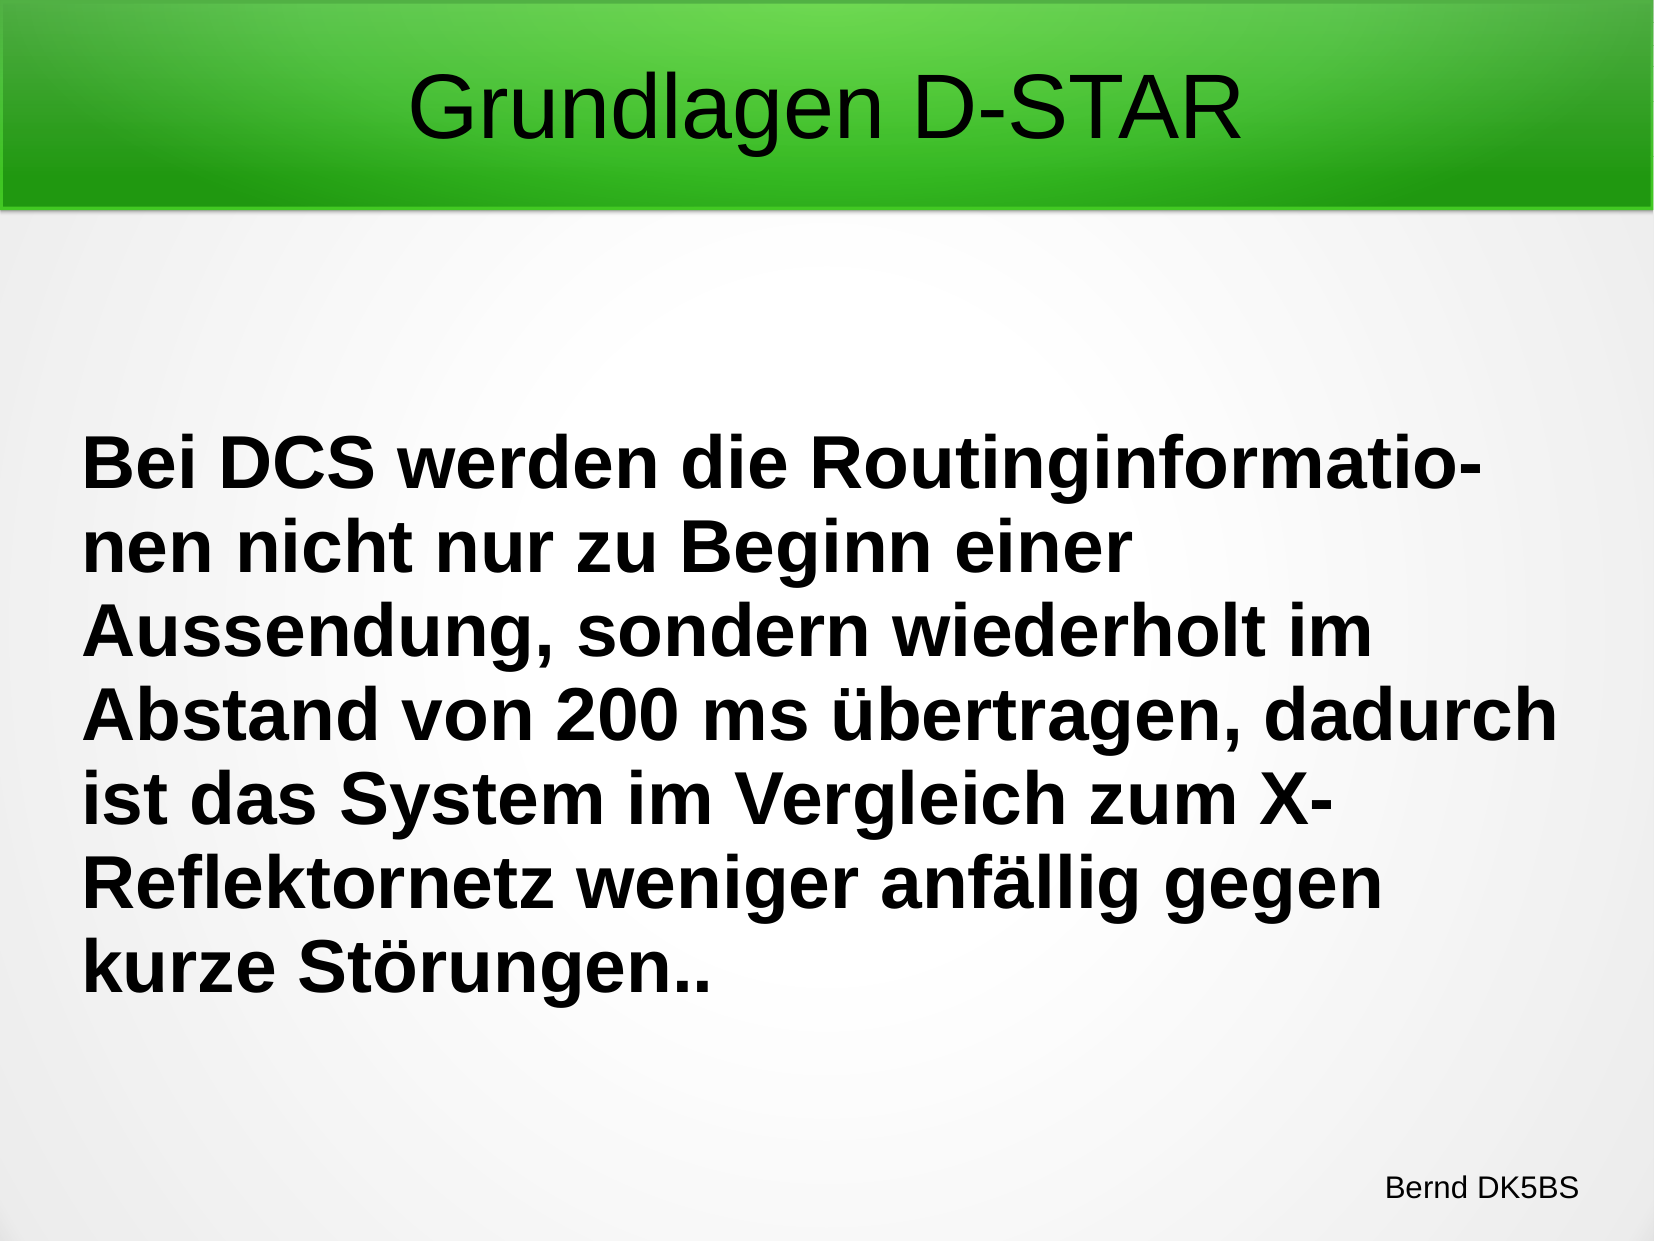

# Grundlagen D-STAR
Bei DCS werden die Routinginformatio-nen nicht nur zu Beginn einer Aussendung, sondern wiederholt im Abstand von 200 ms übertragen, dadurch ist das System im Vergleich zum X-Reflektornetz weniger anfällig gegen kurze Störungen..
Bernd DK5BS